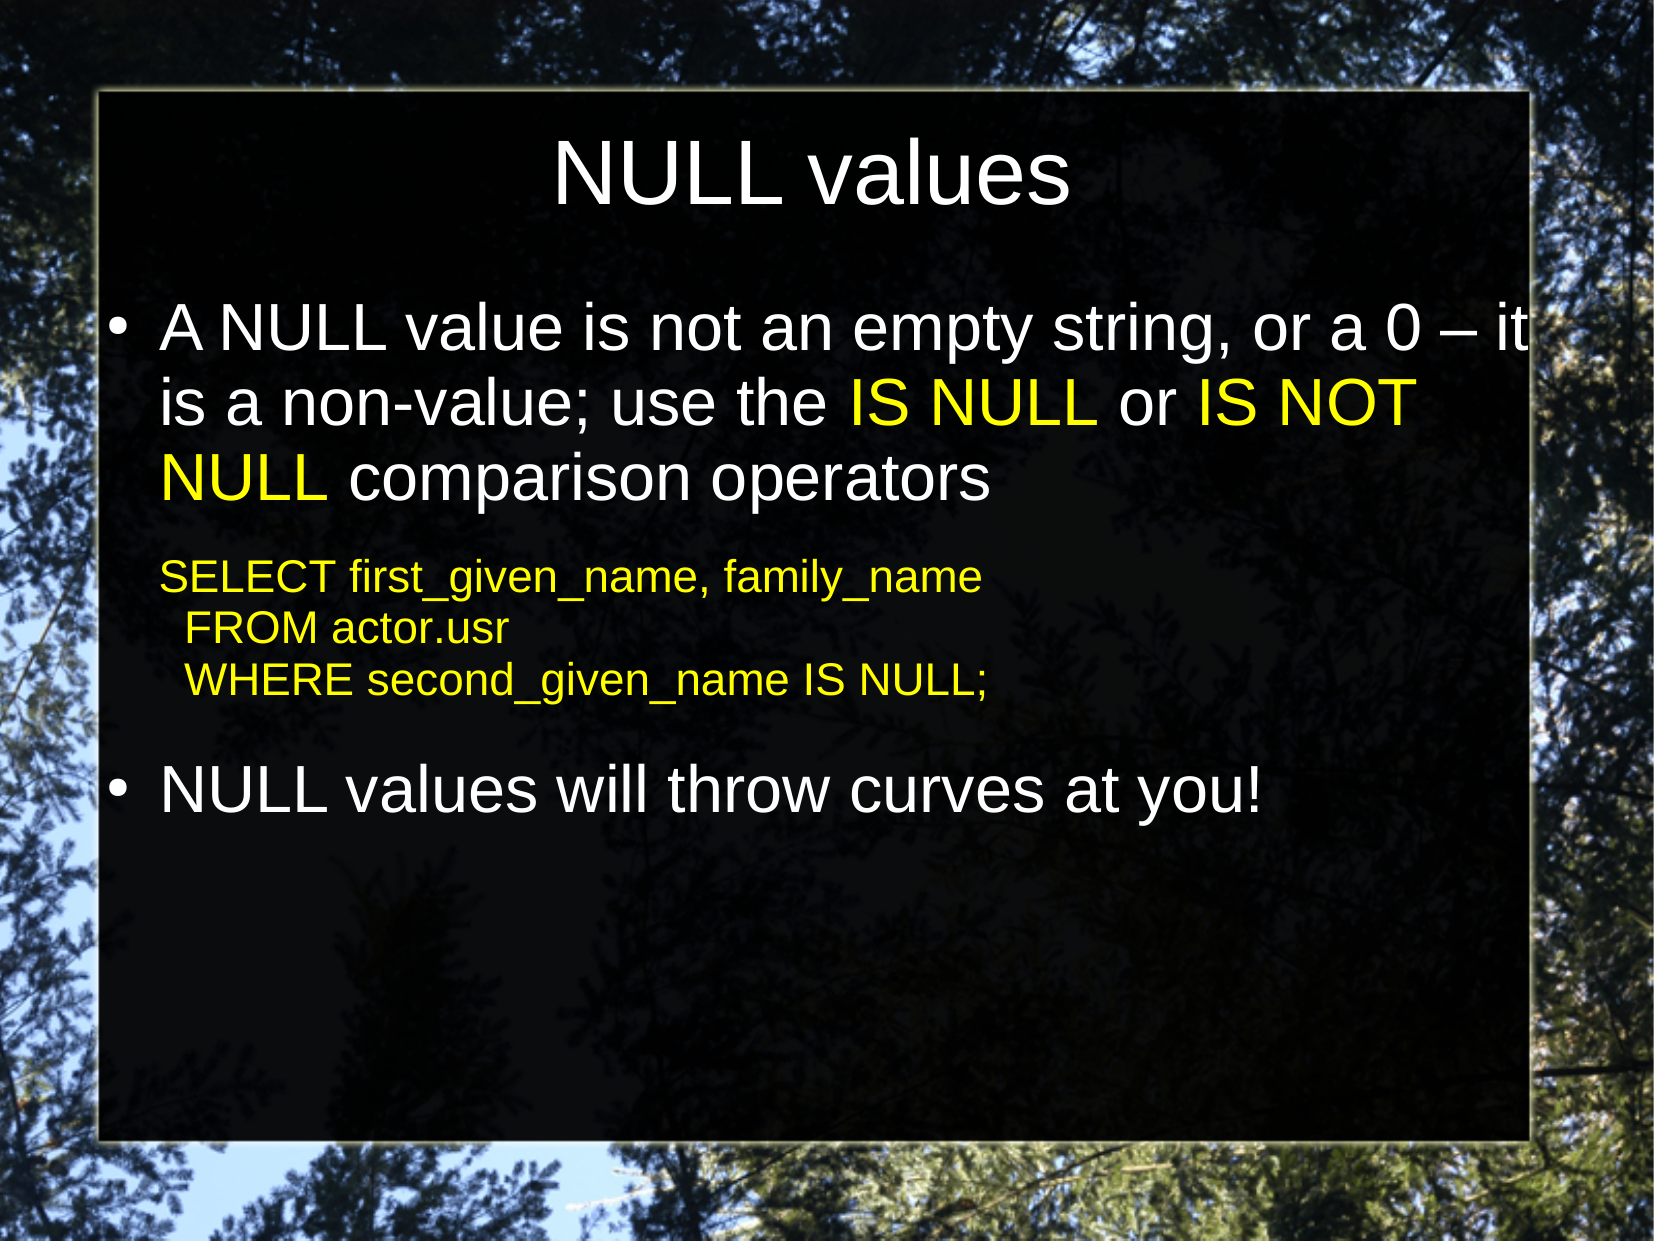

# NULL values
A NULL value is not an empty string, or a 0 – it is a non-value; use the IS NULL or IS NOT NULL comparison operators
NULL values will throw curves at you!
SELECT first_given_name, family_name
 FROM actor.usr
 WHERE second_given_name IS NULL;